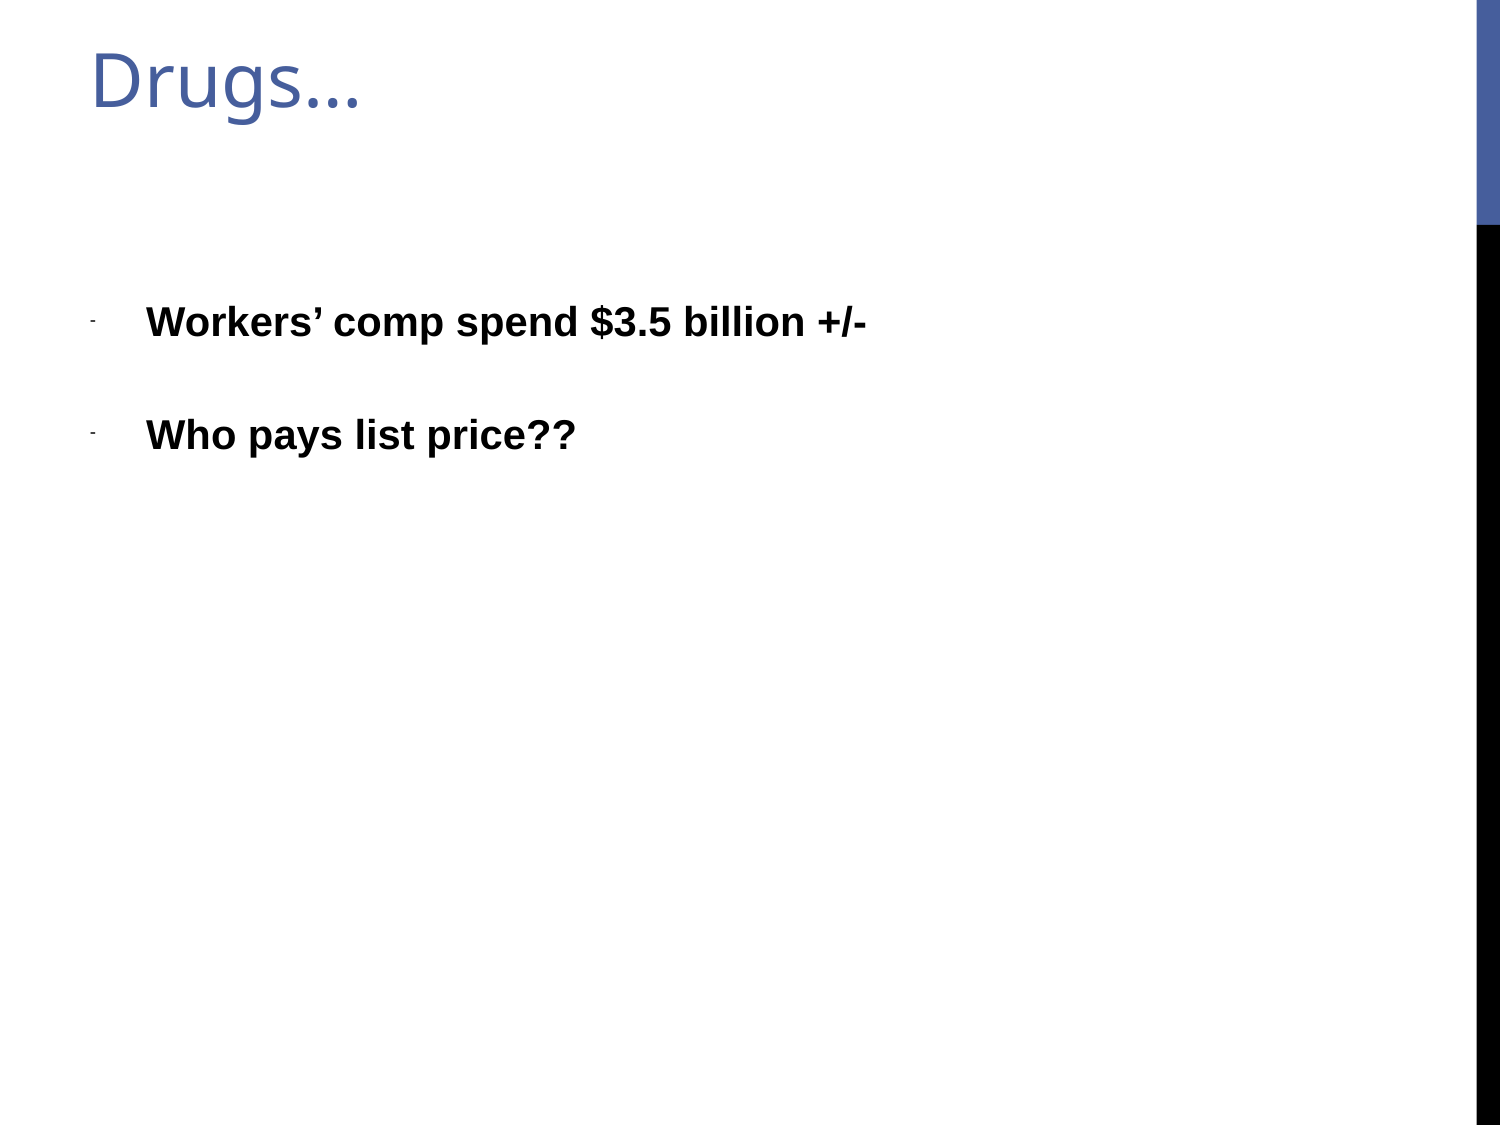

# Drugs…
Workers’ comp spend $3.5 billion +/-
Who pays list price??